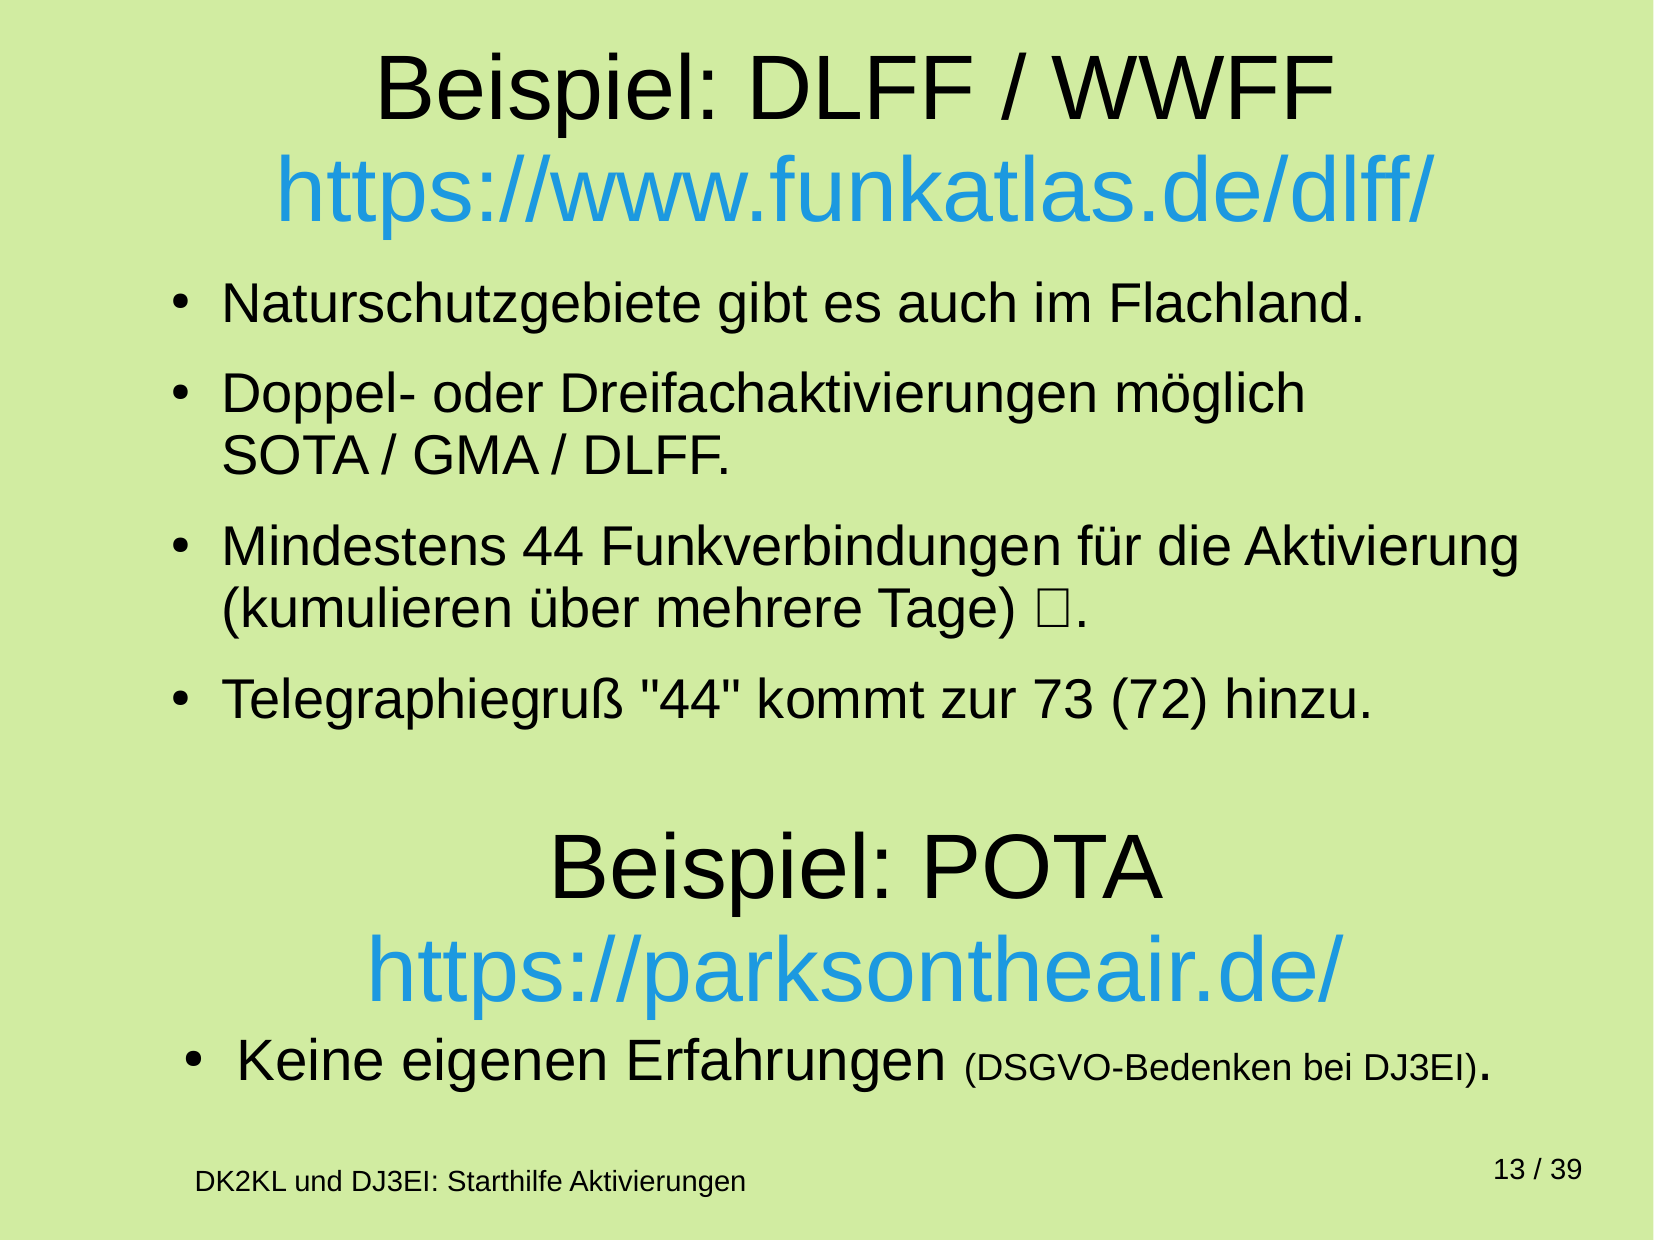

# Beispiel: DLFF / WWFF https://www.funkatlas.de/dlff/
Naturschutzgebiete gibt es auch im Flachland.
Doppel- oder Dreifachaktivierungen möglich
SOTA / GMA / DLFF.
Mindestens 44 Funkverbindungen für die Aktivierung
(kumulieren über mehrere Tage) 🍋.
Telegraphiegruß "44" kommt zur 73 (72) hinzu.
Beispiel: POTA
https://parksontheair.de/
Keine eigenen Erfahrungen (DSGVO-Bedenken bei DJ3EI).